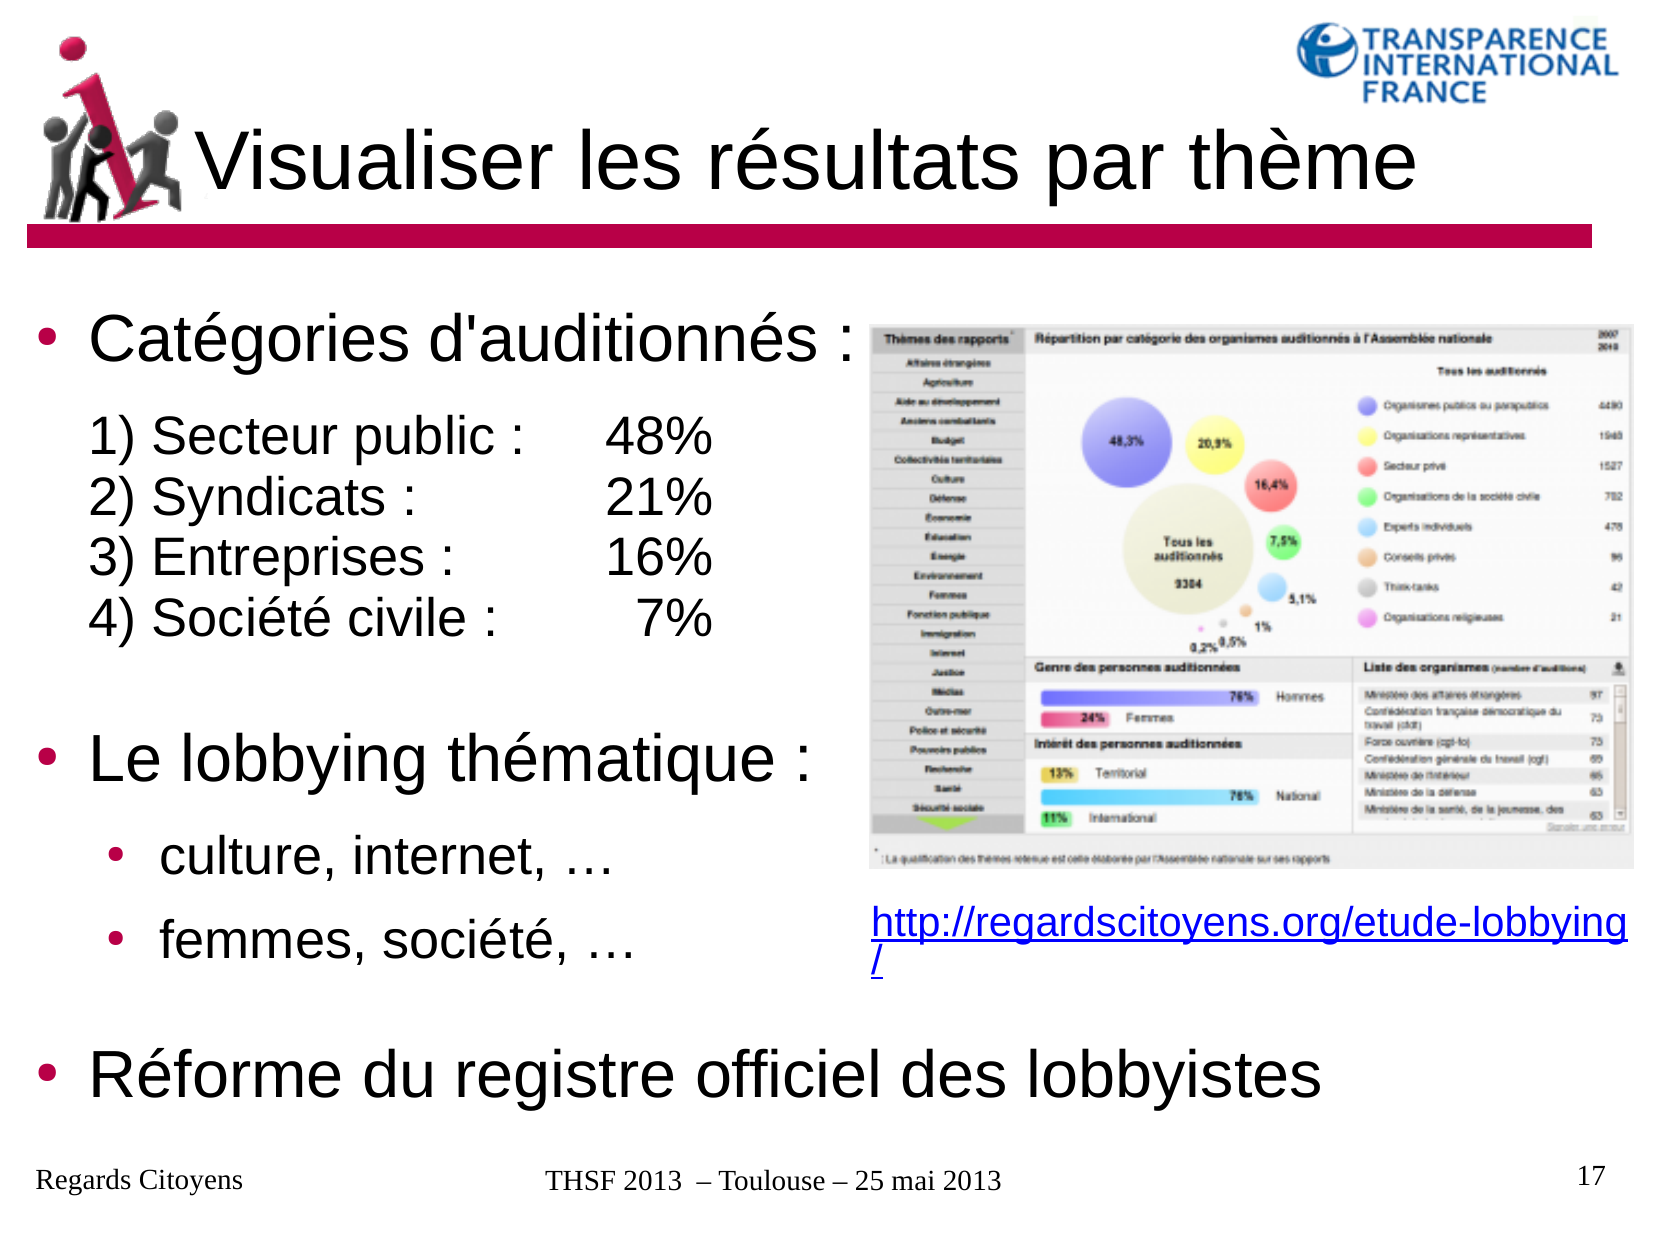

# Visualiser les résultats par thème
Catégories d'auditionnés :
1) Secteur public : 	48%
2) Syndicats : 			21%
3) Entreprises : 	16%
4) Société civile : 	 7%
Le lobbying thématique :
culture, internet, …
femmes, société, …
Réforme du registre officiel des lobbyistes
http://regardscitoyens.org/etude-lobbying/
17